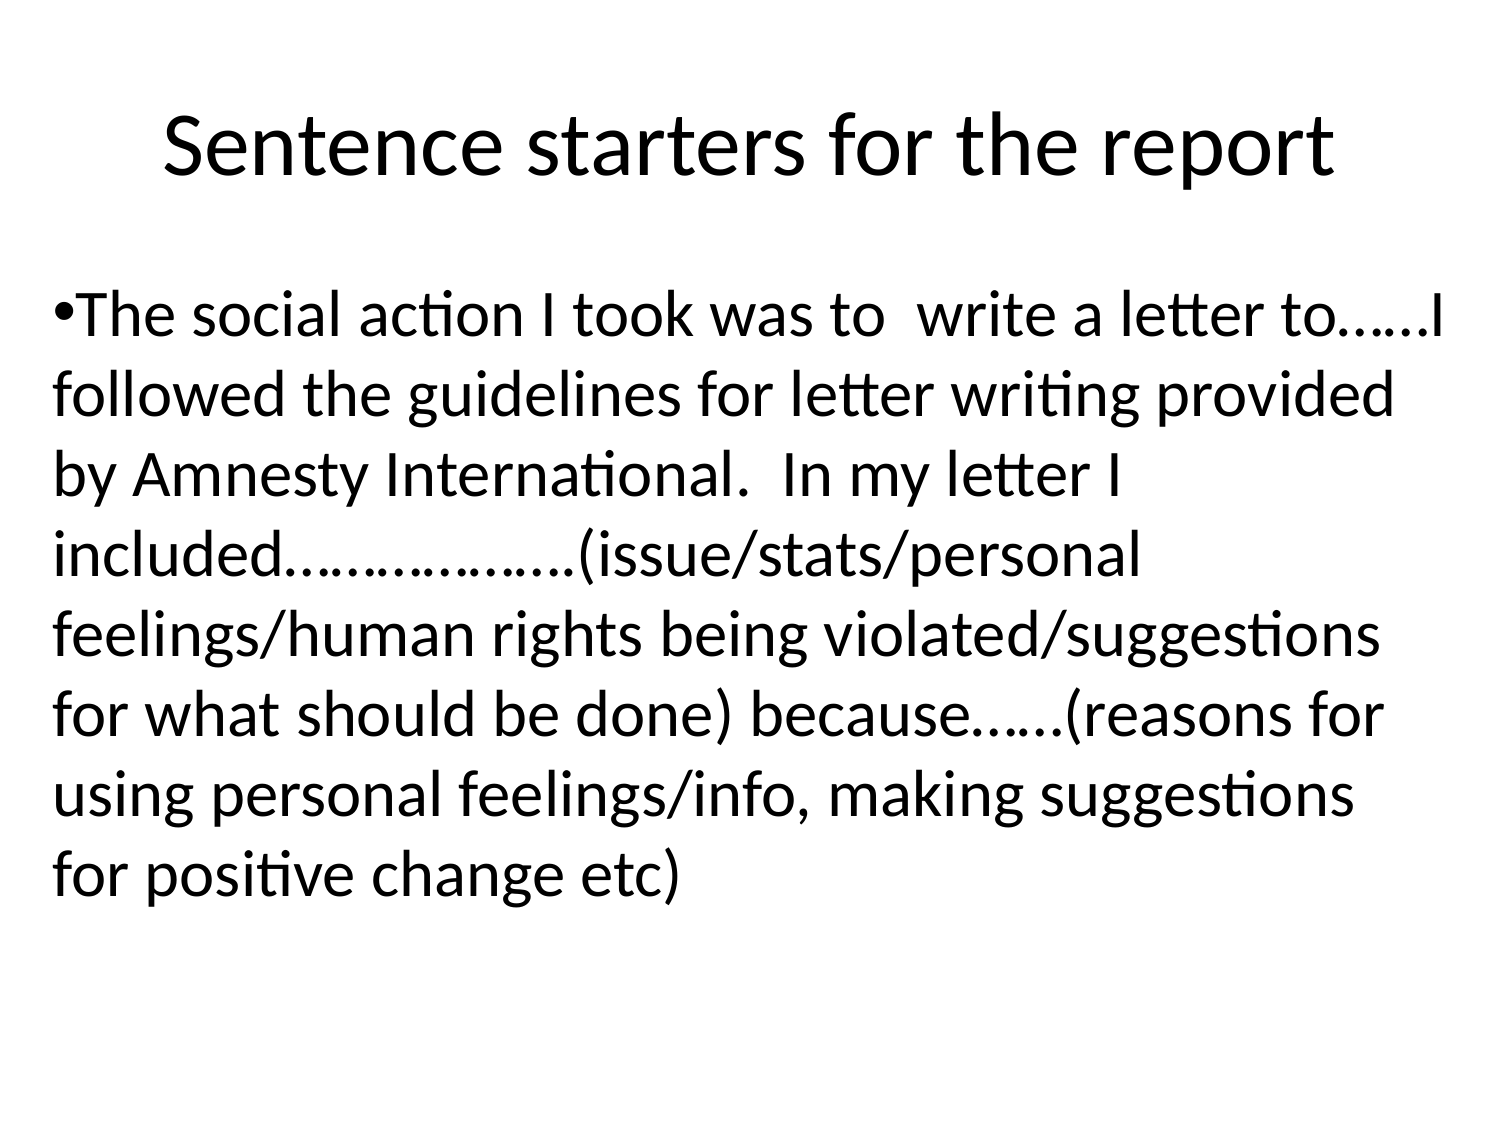

Sentence starters for the report
The social action I took was to write a letter to……I followed the guidelines for letter writing provided by Amnesty International. In my letter I included……………….(issue/stats/personal feelings/human rights being violated/suggestions for what should be done) because……(reasons for using personal feelings/info, making suggestions for positive change etc)